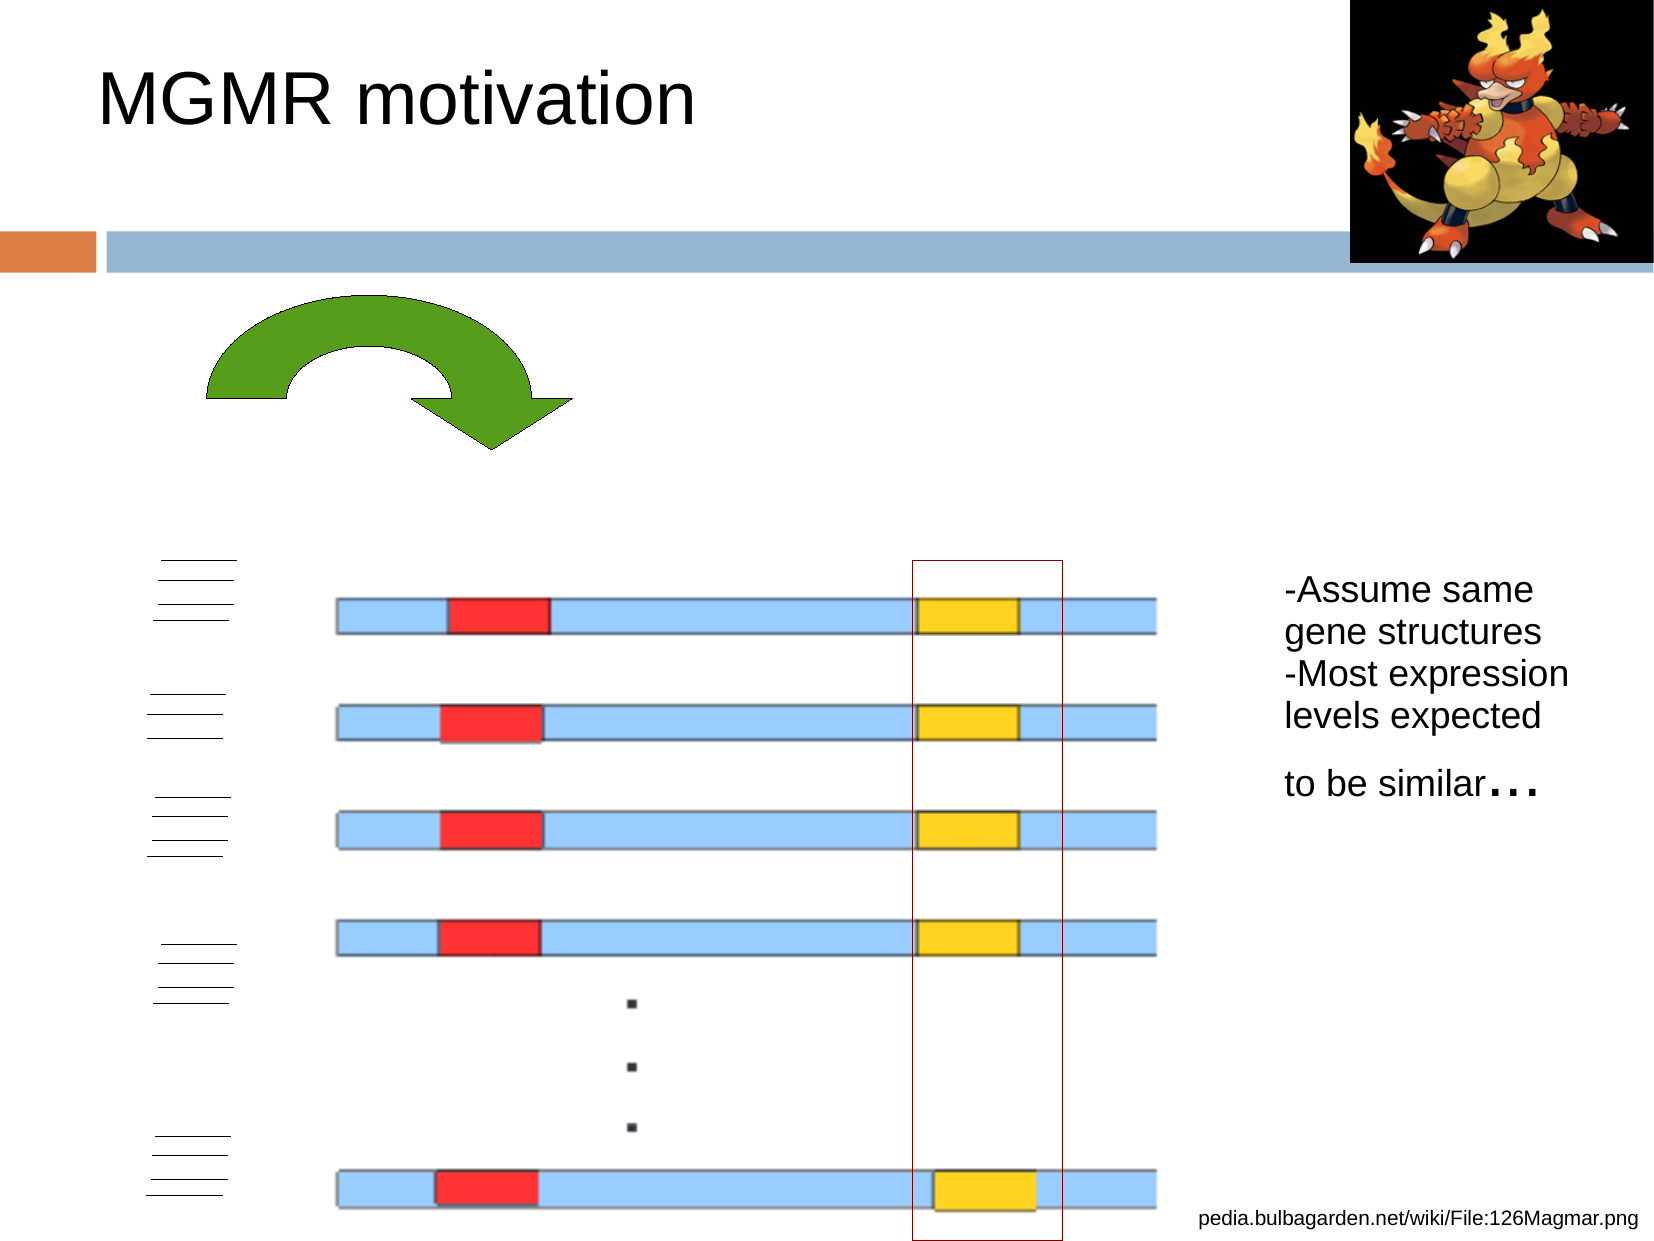

MGMR motivation
-Assume same gene structures
-Most expression levels expected to be similar...
Cartoon: http://bulbapedia.bulbagarden.net/wiki/File:126Magmar.png